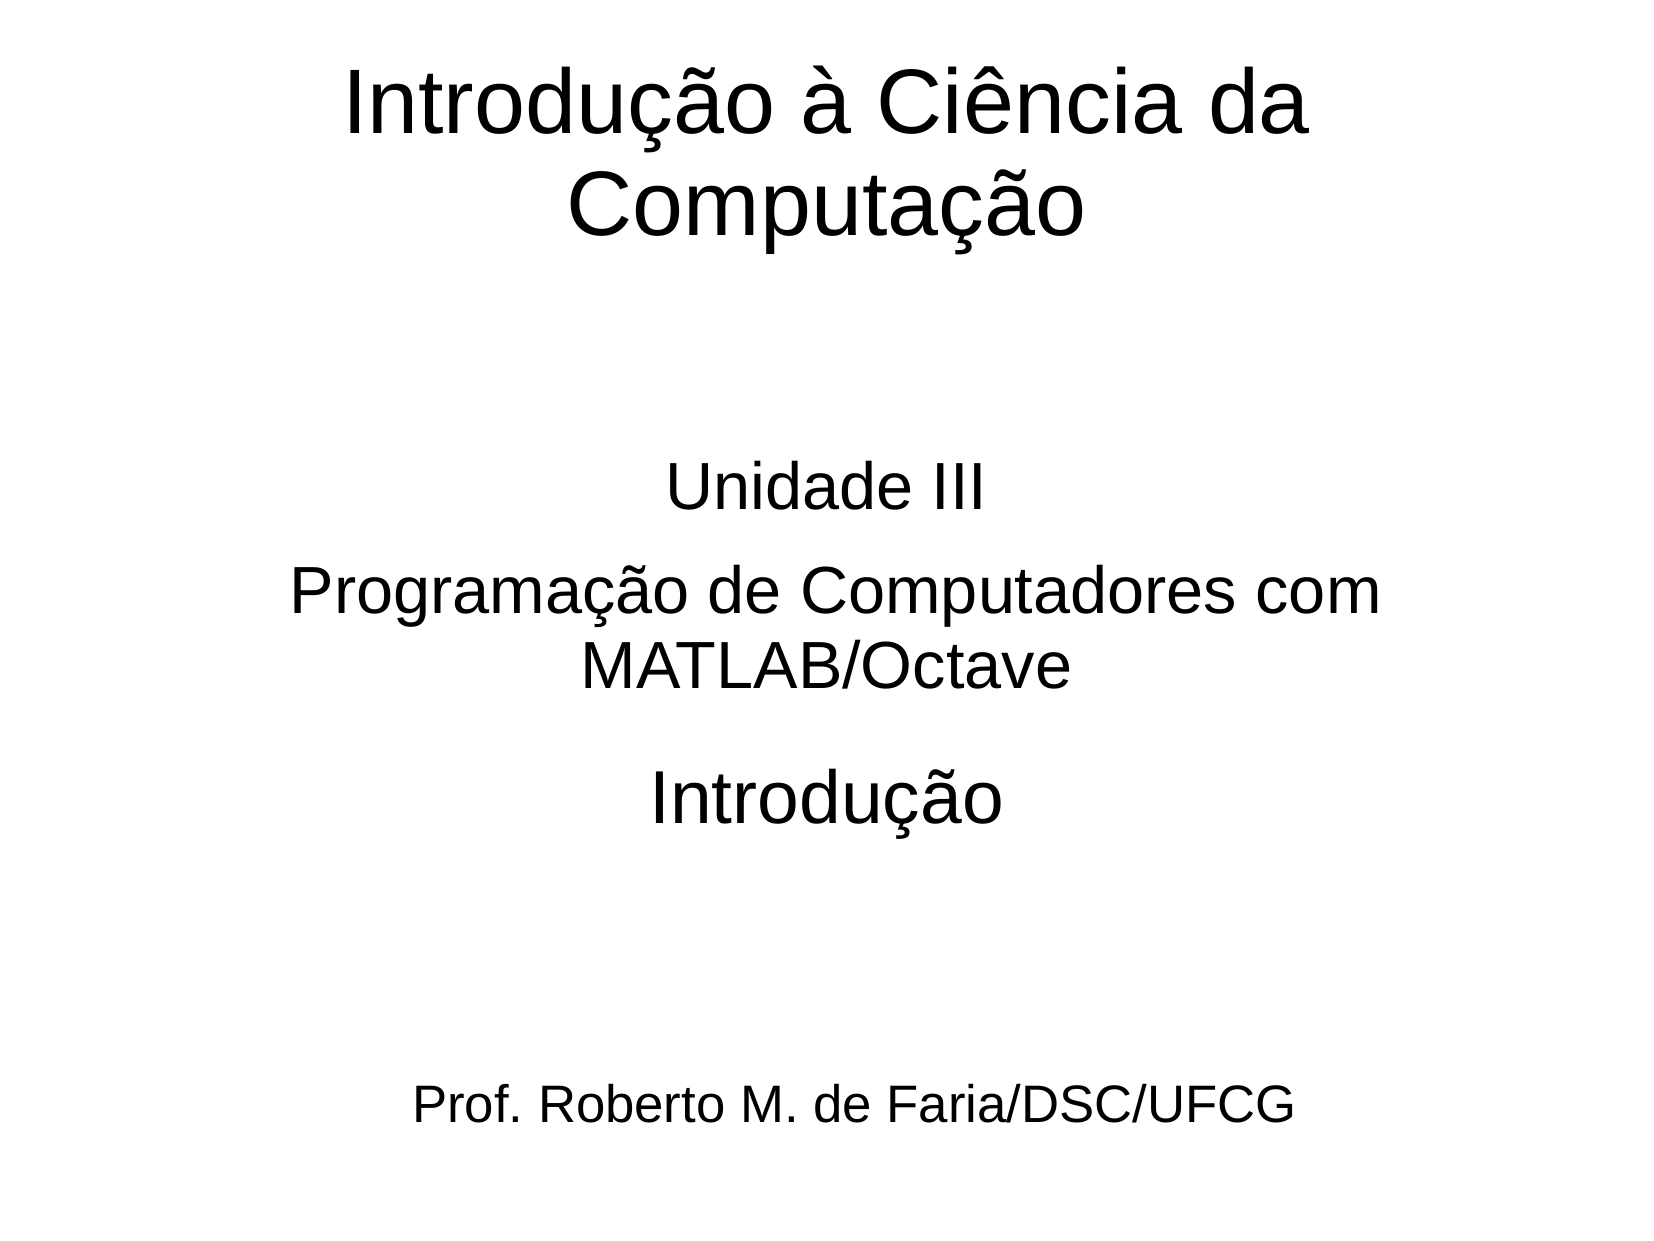

# Introdução à Ciência da Computação
Unidade III
 Programação de Computadores com MATLAB/Octave
Introdução
Prof. Roberto M. de Faria/DSC/UFCG